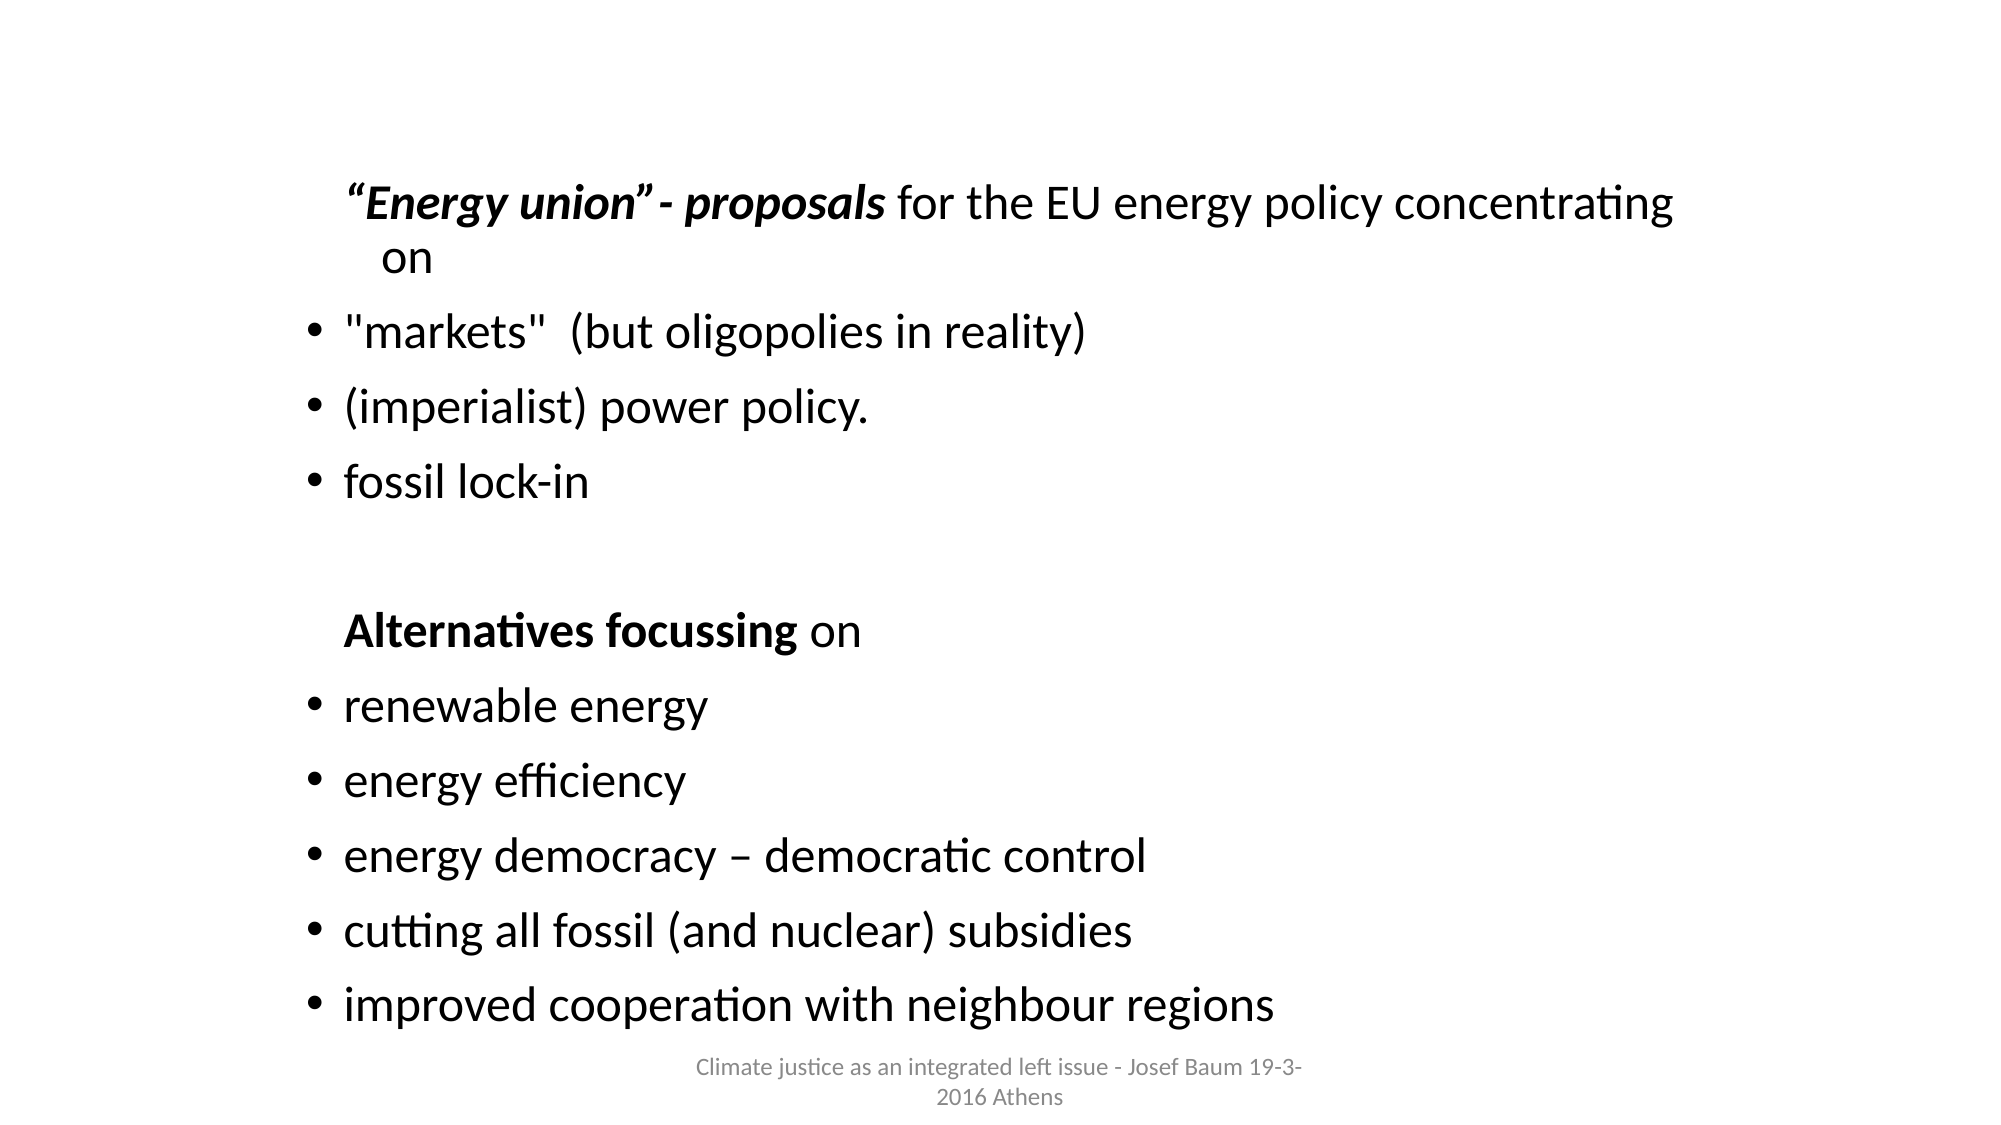

#
“Energy union”- proposals for the EU energy policy concentrating on
"markets" (but oligopolies in reality)
(imperialist) power policy.
fossil lock-in
Alternatives focussing on
renewable energy
energy efficiency
energy democracy – democratic control
cutting all fossil (and nuclear) subsidies
improved cooperation with neighbour regions
Climate justice as an integrated left issue - Josef Baum 19-3-2016 Athens